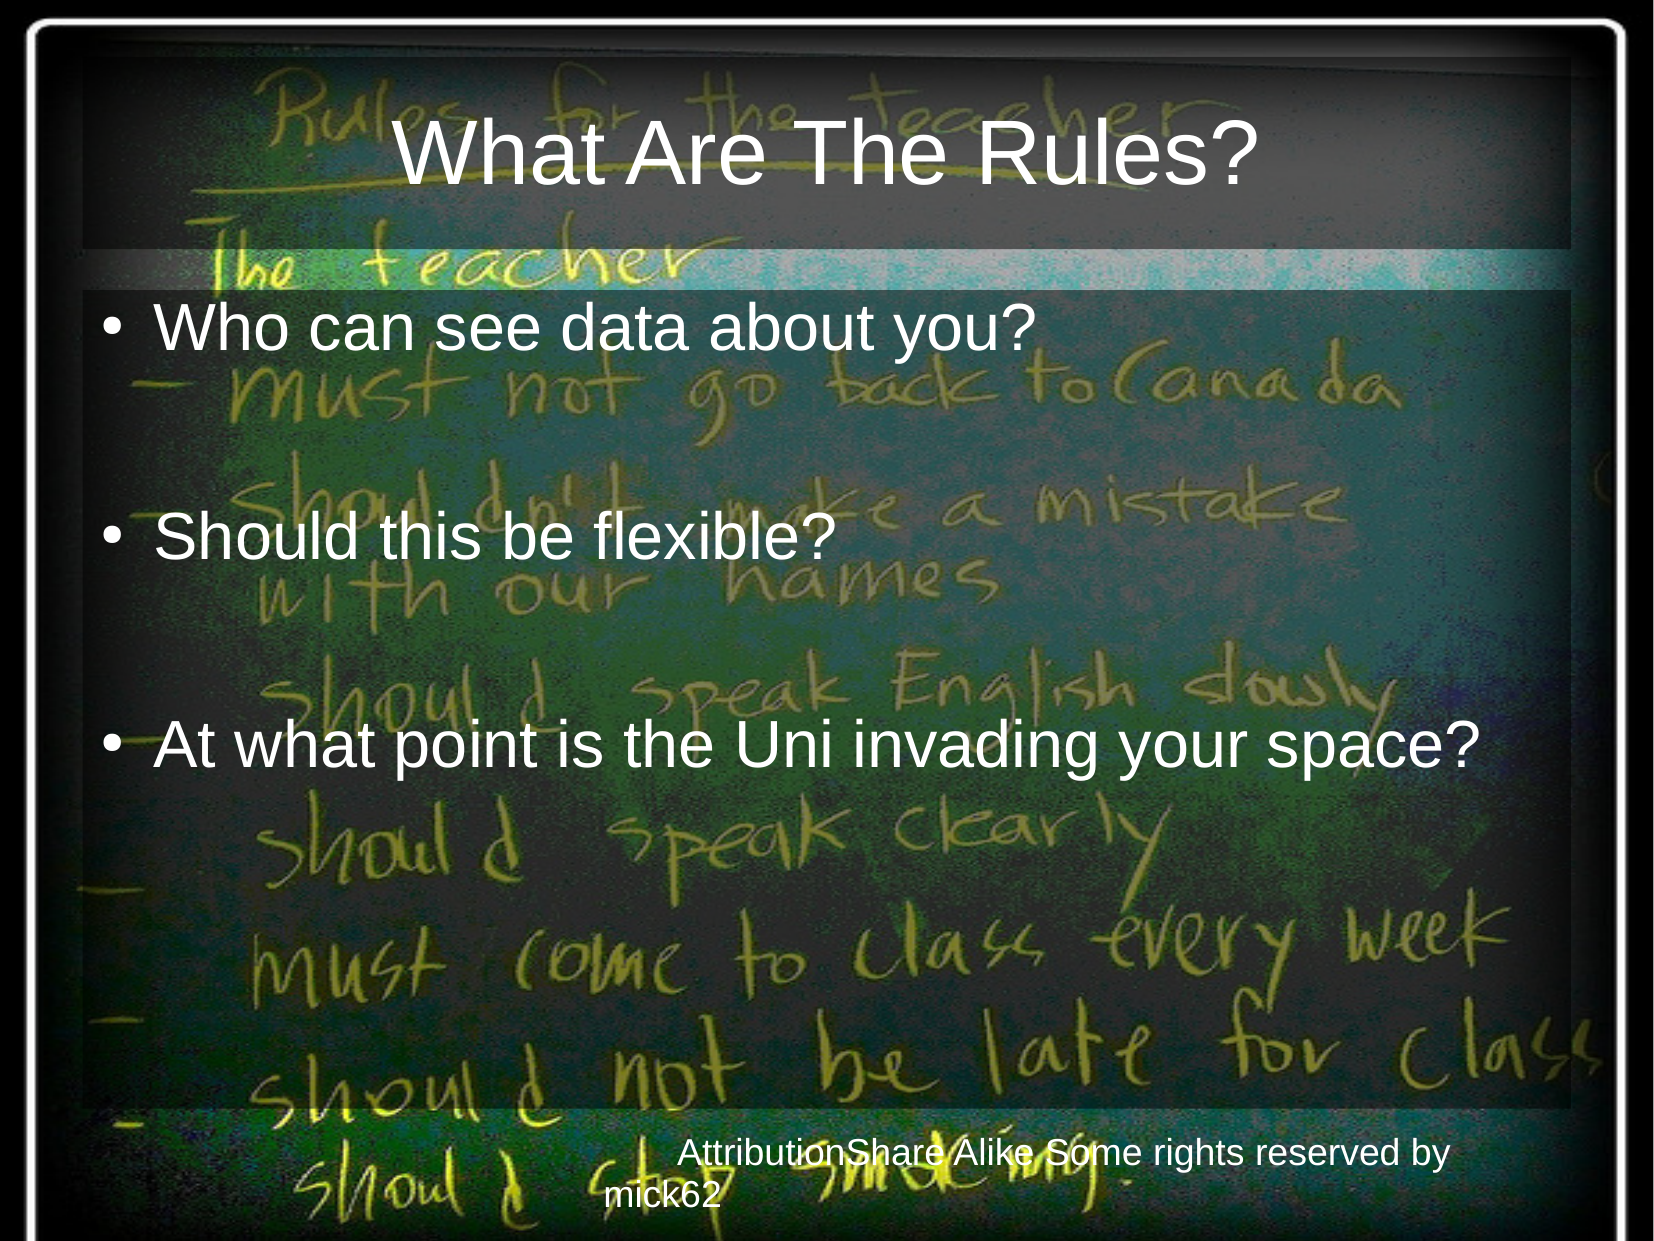

# What Are The Rules?
Who can see data about you?
Should this be flexible?
At what point is the Uni invading your space?
	AttributionShare Alike Some rights reserved by mick62